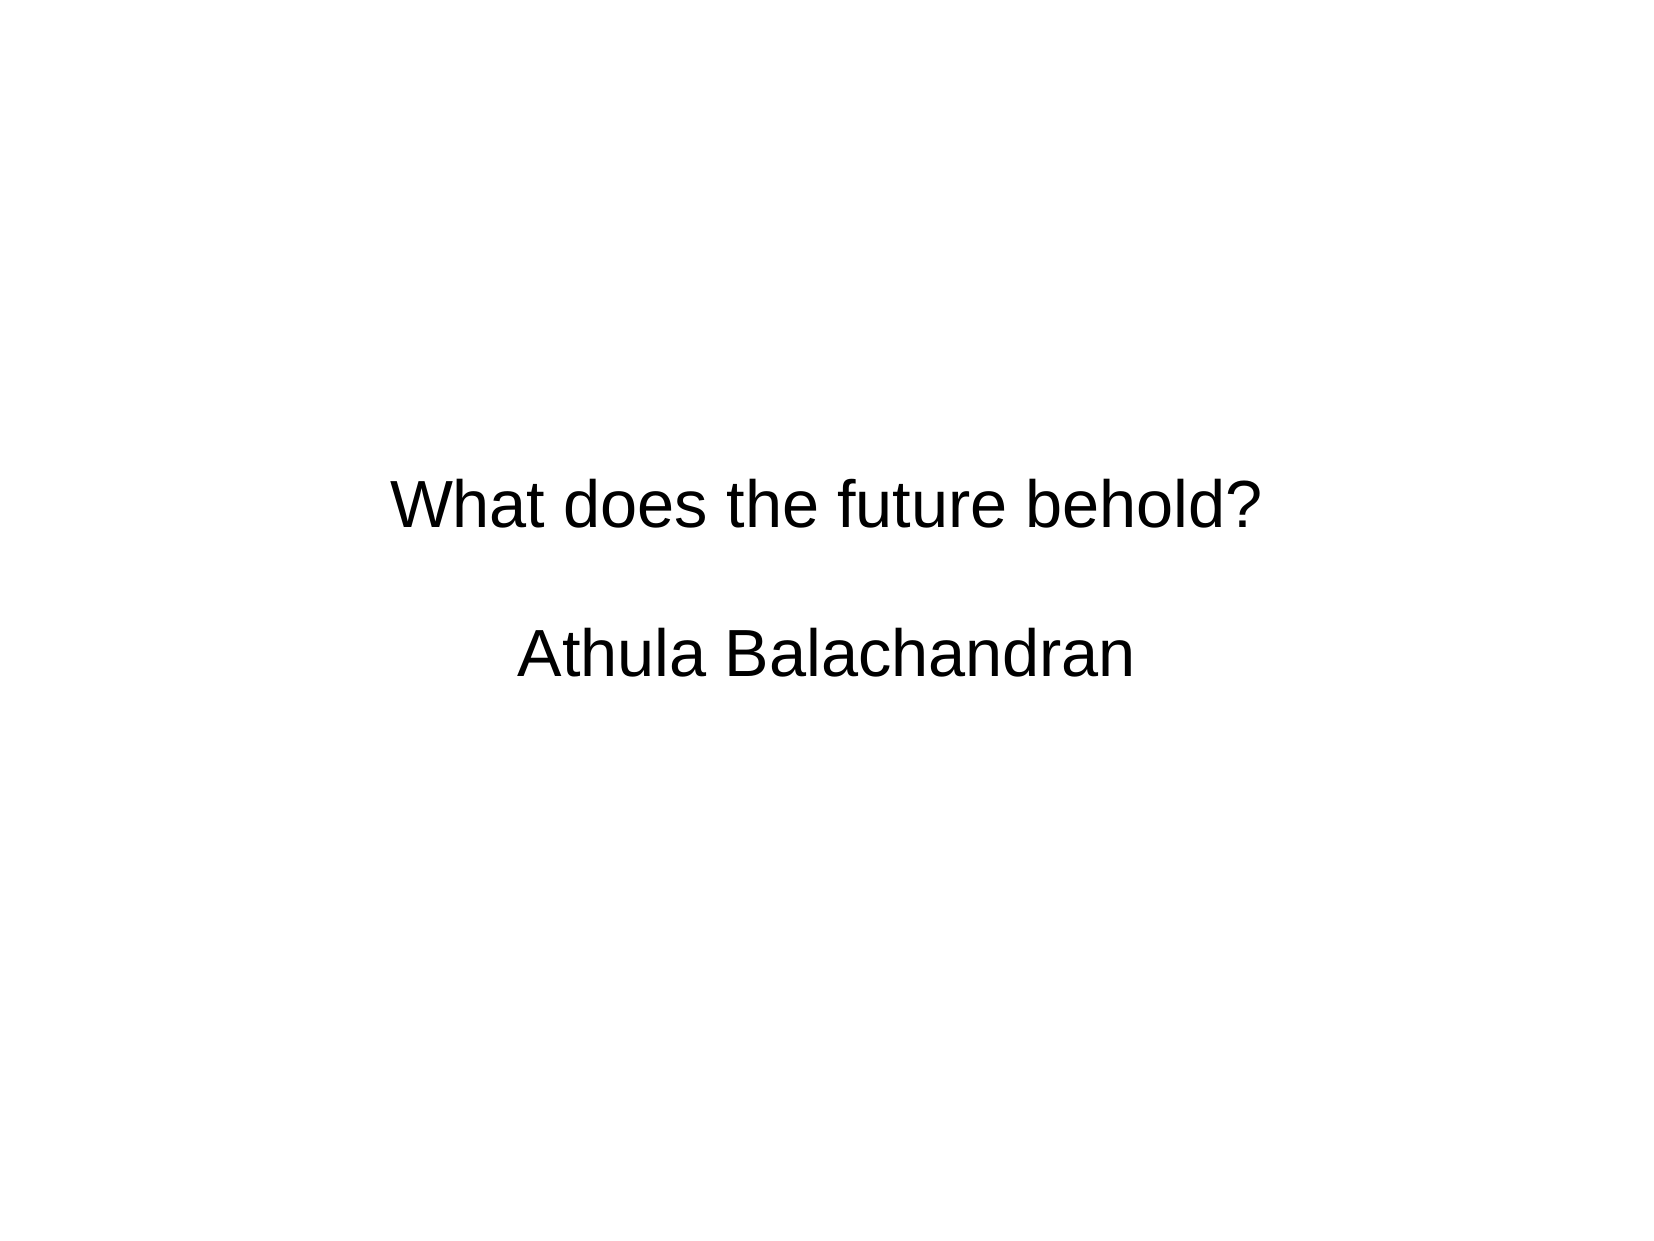

# What does the future behold?
Athula Balachandran